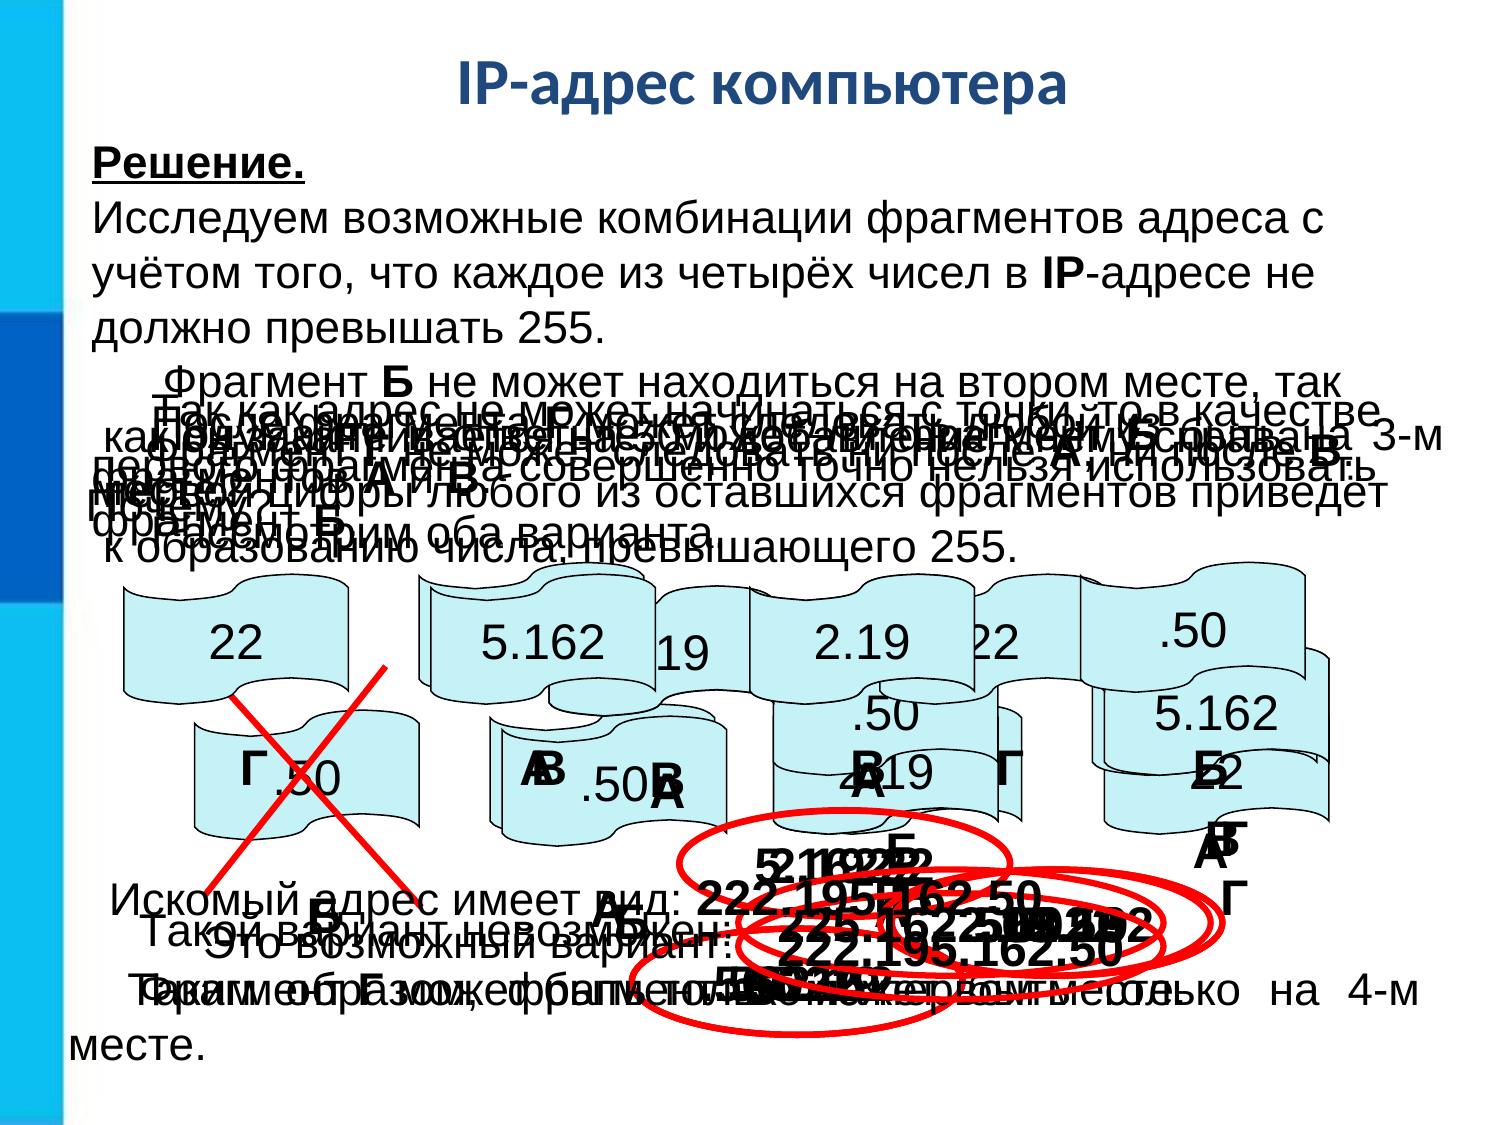

IP-адрес компьютера
Решение.
Исследуем возможные комбинации фрагментов адреса с учётом того, что каждое из четырёх чисел в IP-адресе не должно превышать 255.
Фрагмент Б не может находиться на втором месте, так как он заканчивается на 50 и добавление к нему справа первой цифры любого из оставшихся фрагментов приведёт к образованию числа, превышающего 255.
Так как адрес не может начинаться с точки, то в качестве первого фрагмента совершенно точно нельзя использовать фрагмент Б.
После фрагмента Г может следовать любой из фрагментов А и В.
Рассмотрим оба варианта.
Подумайте и ответьте, может ли фрагмент Б быть на 3-м месте?
Фрагмент Г не может следовать ни после А, ни после В. Почему?
.50
Б
2.19
А
22
Г
5.162
В
5.162
В
2.19
А
22
Г
2.19
А
5.162
В
.50
Б
2.19
А
22
Г
5.162
В
2.19
А
5.162
В
22
Г
2.19
А
5.162
В
22
Г
.50
Б
.50
Б
2.1922
5.16222
Искомый адрес имеет вид: 222.195.162.50
225.1622.19.50
Такой вариант невозможен:
.502.19
.5022
.505.162
222.195.162.50
Это возможный вариант:
.502.19
.5022
.505.162
Таким образом, фрагмент Б может быть только на 4-м месте.
Фрагмент Г может быть только на первом месте.